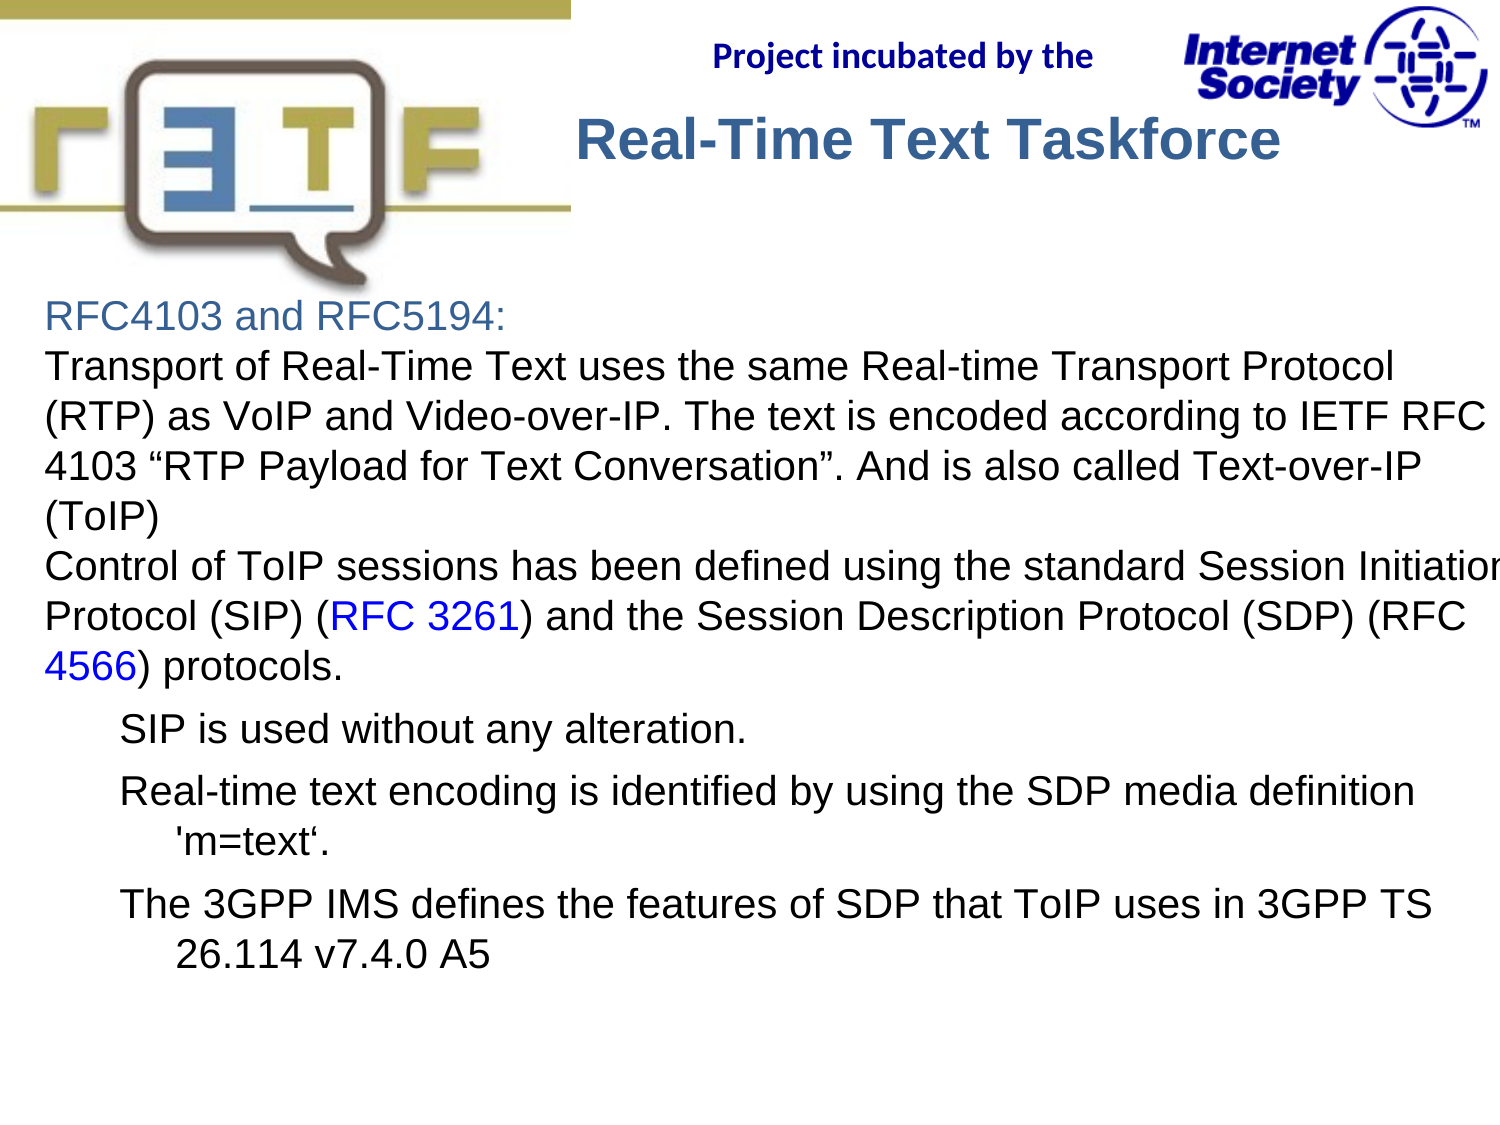

RFC4103 and RFC5194:
Transport of Real-Time Text uses the same Real-time Transport Protocol (RTP) as VoIP and Video-over-IP. The text is encoded according to IETF RFC 4103 “RTP Payload for Text Conversation”. And is also called Text-over-IP (ToIP)
Control of ToIP sessions has been defined using the standard Session Initiation Protocol (SIP) (RFC 3261) and the Session Description Protocol (SDP) (RFC 4566) protocols.
SIP is used without any alteration.
Real-time text encoding is identified by using the SDP media definition 'm=text‘.
The 3GPP IMS defines the features of SDP that ToIP uses in 3GPP TS 26.114 v7.4.0 A5